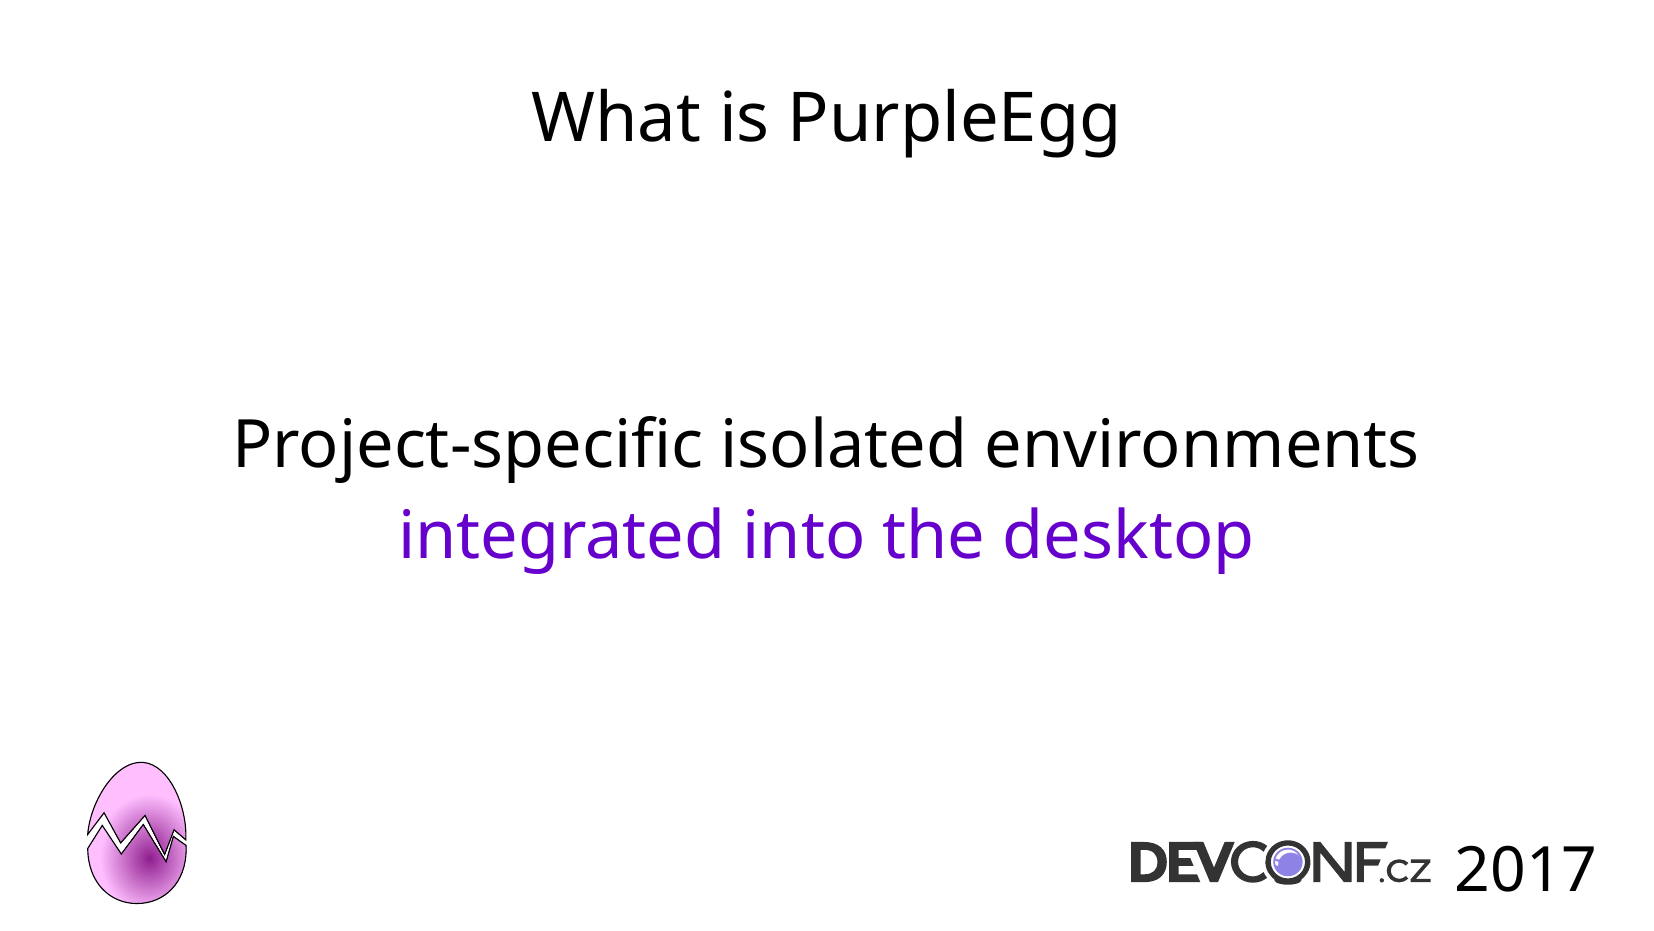

What is PurpleEgg
# Project-specific isolated environments
integrated into the desktop